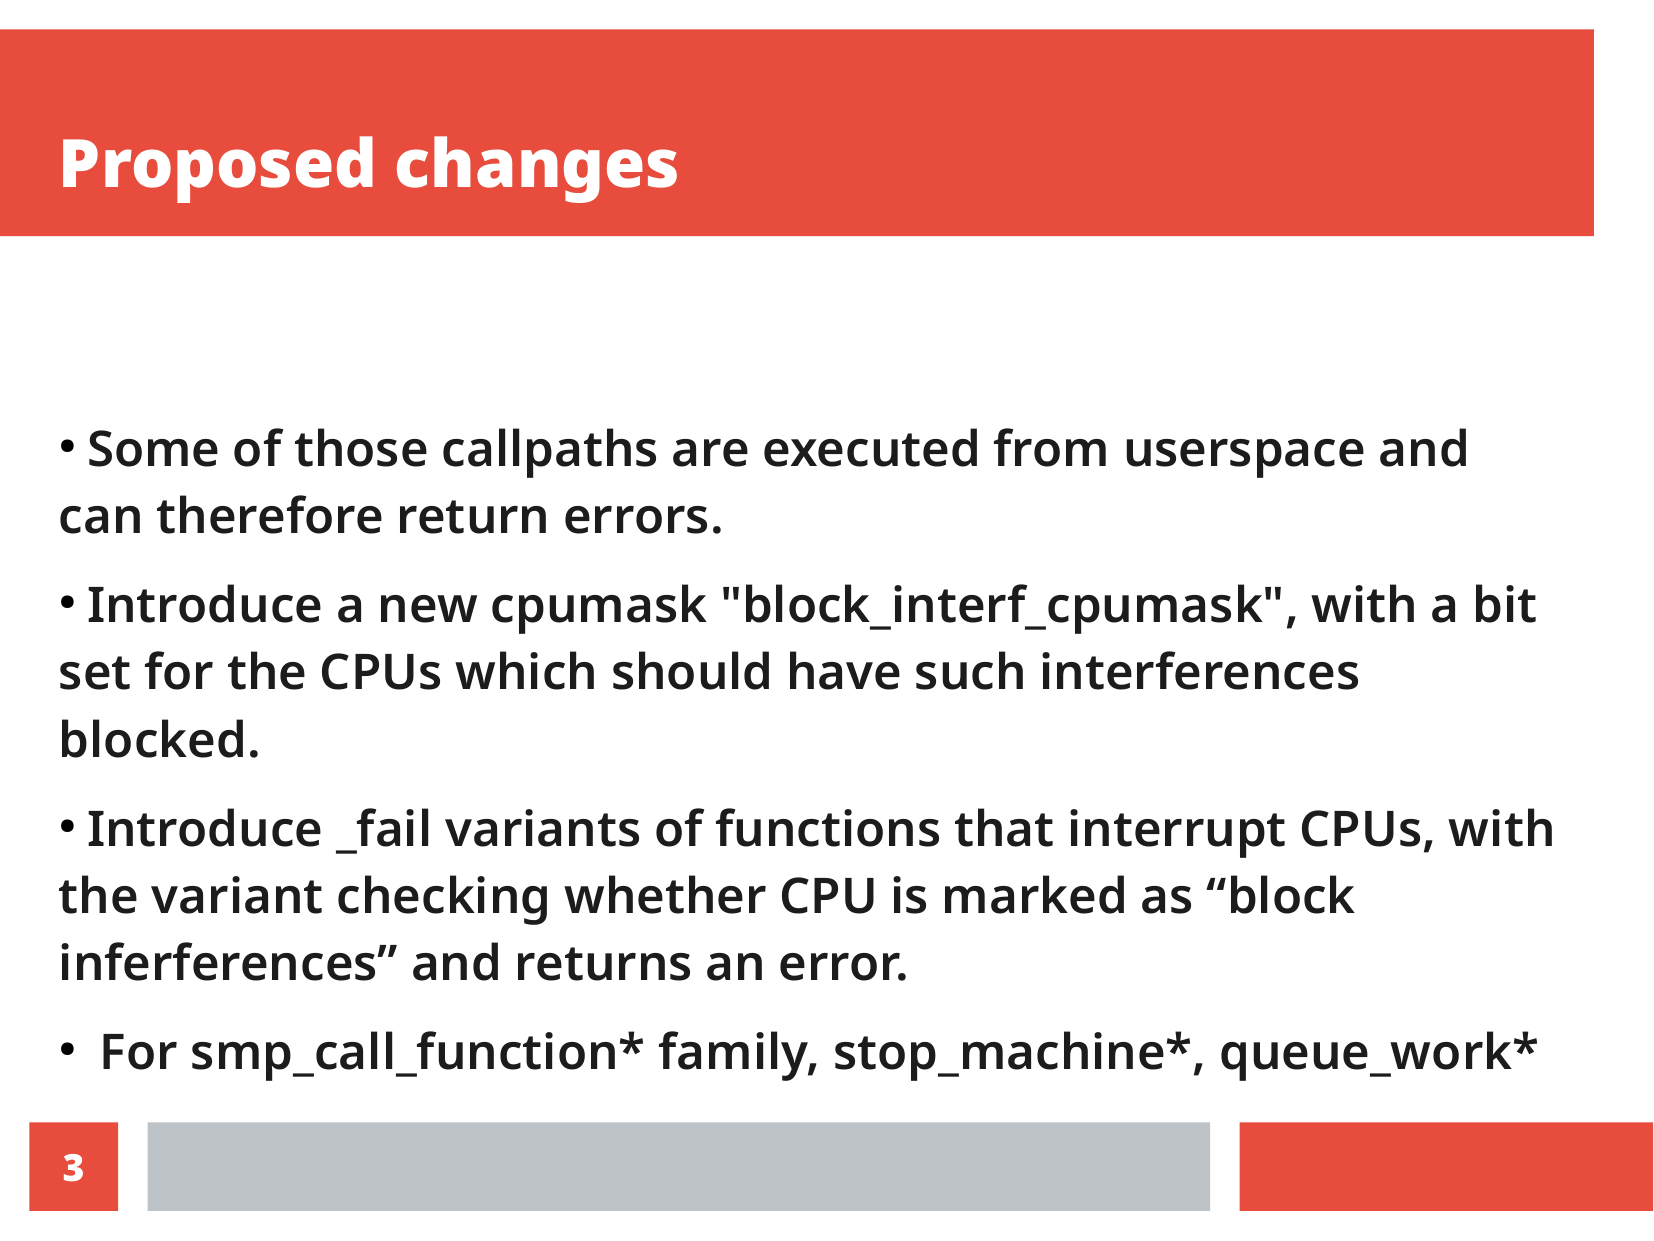

# Proposed changes
 Some of those callpaths are executed from userspace and can therefore return errors.
 Introduce a new cpumask "block_interf_cpumask", with a bit set for the CPUs which should have such interferences blocked.
 Introduce _fail variants of functions that interrupt CPUs, with the variant checking whether CPU is marked as “block inferferences” and returns an error.
 For smp_call_function* family, stop_machine*, queue_work*
3